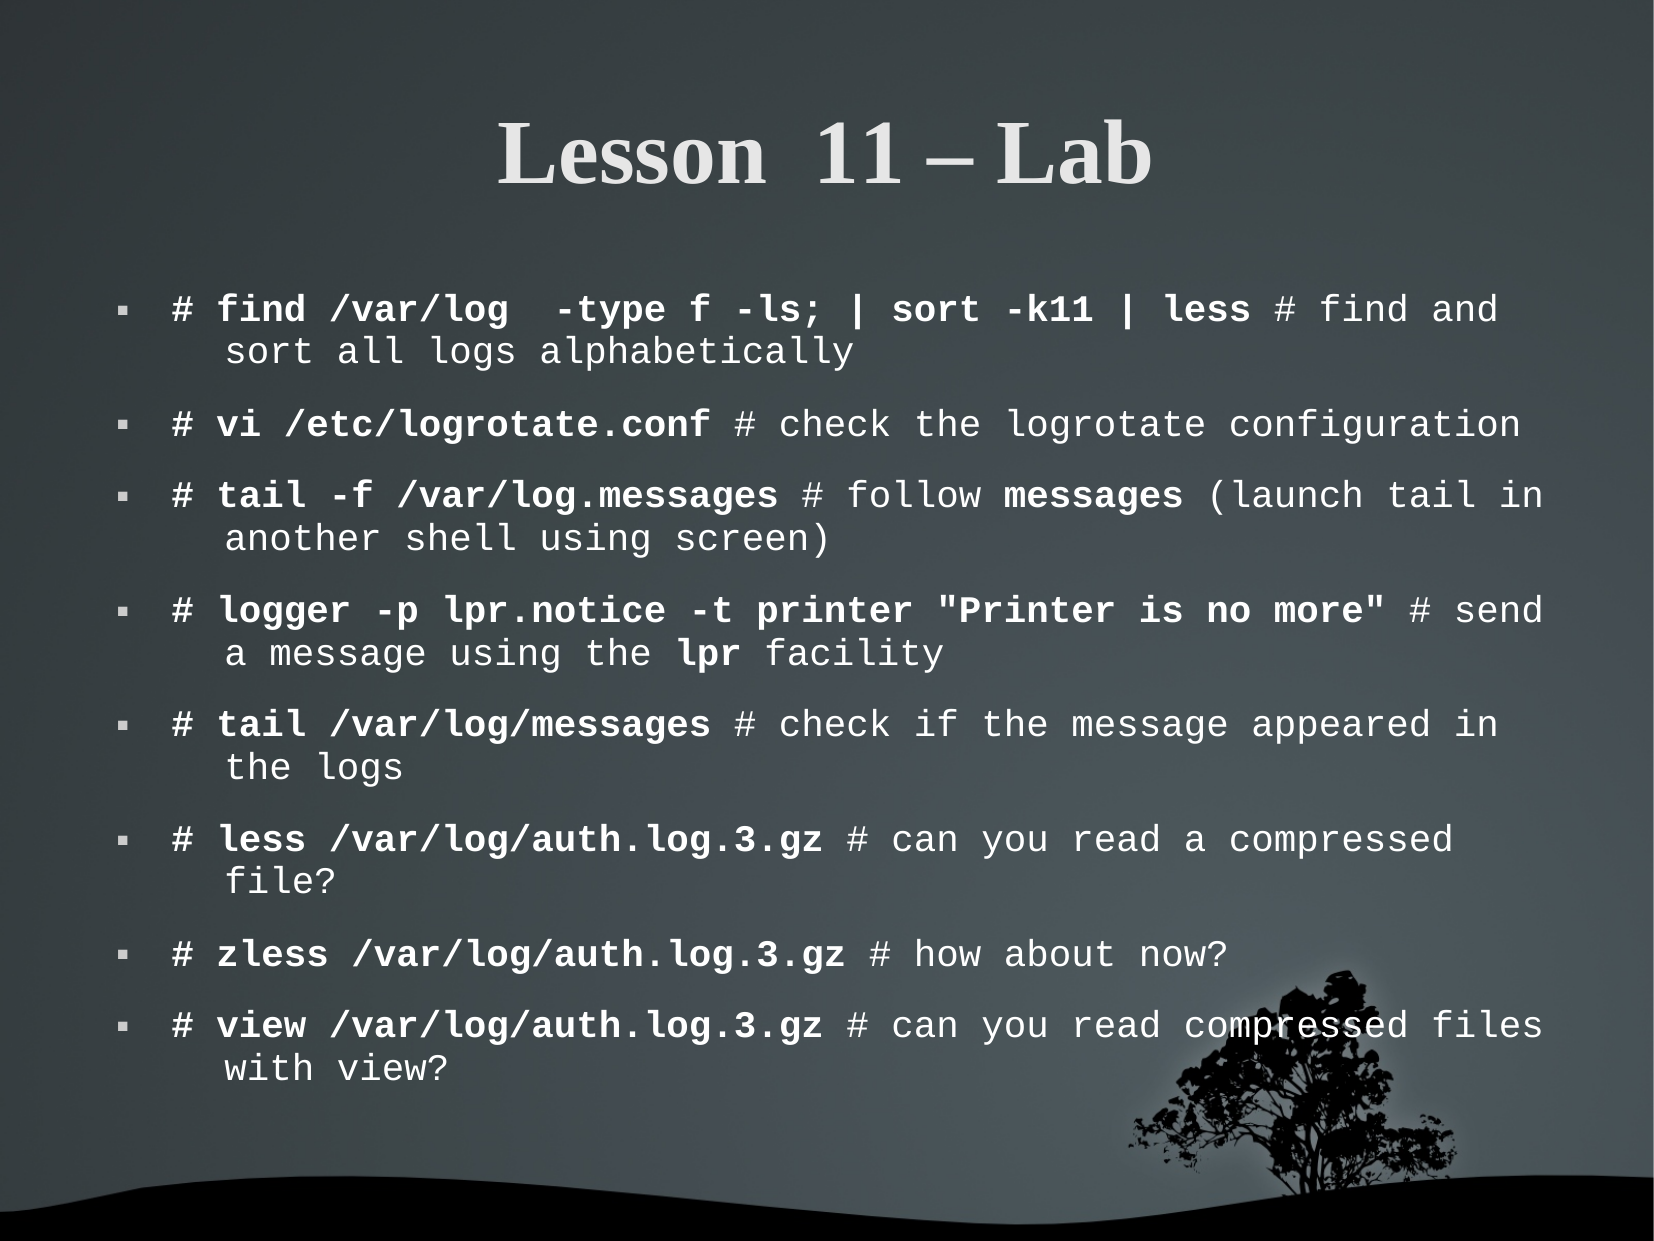

Lesson 11 – Lab
# # find /var/log -type f -ls; | sort -k11 | less # find and sort all logs alphabetically
# vi /etc/logrotate.conf # check the logrotate configuration
# tail -f /var/log.messages # follow messages (launch tail in another shell using screen)
# logger -p lpr.notice -t printer "Printer is no more" # send a message using the lpr facility
# tail /var/log/messages # check if the message appeared in the logs
# less /var/log/auth.log.3.gz # can you read a compressed file?
# zless /var/log/auth.log.3.gz # how about now?
# view /var/log/auth.log.3.gz # can you read compressed files with view?